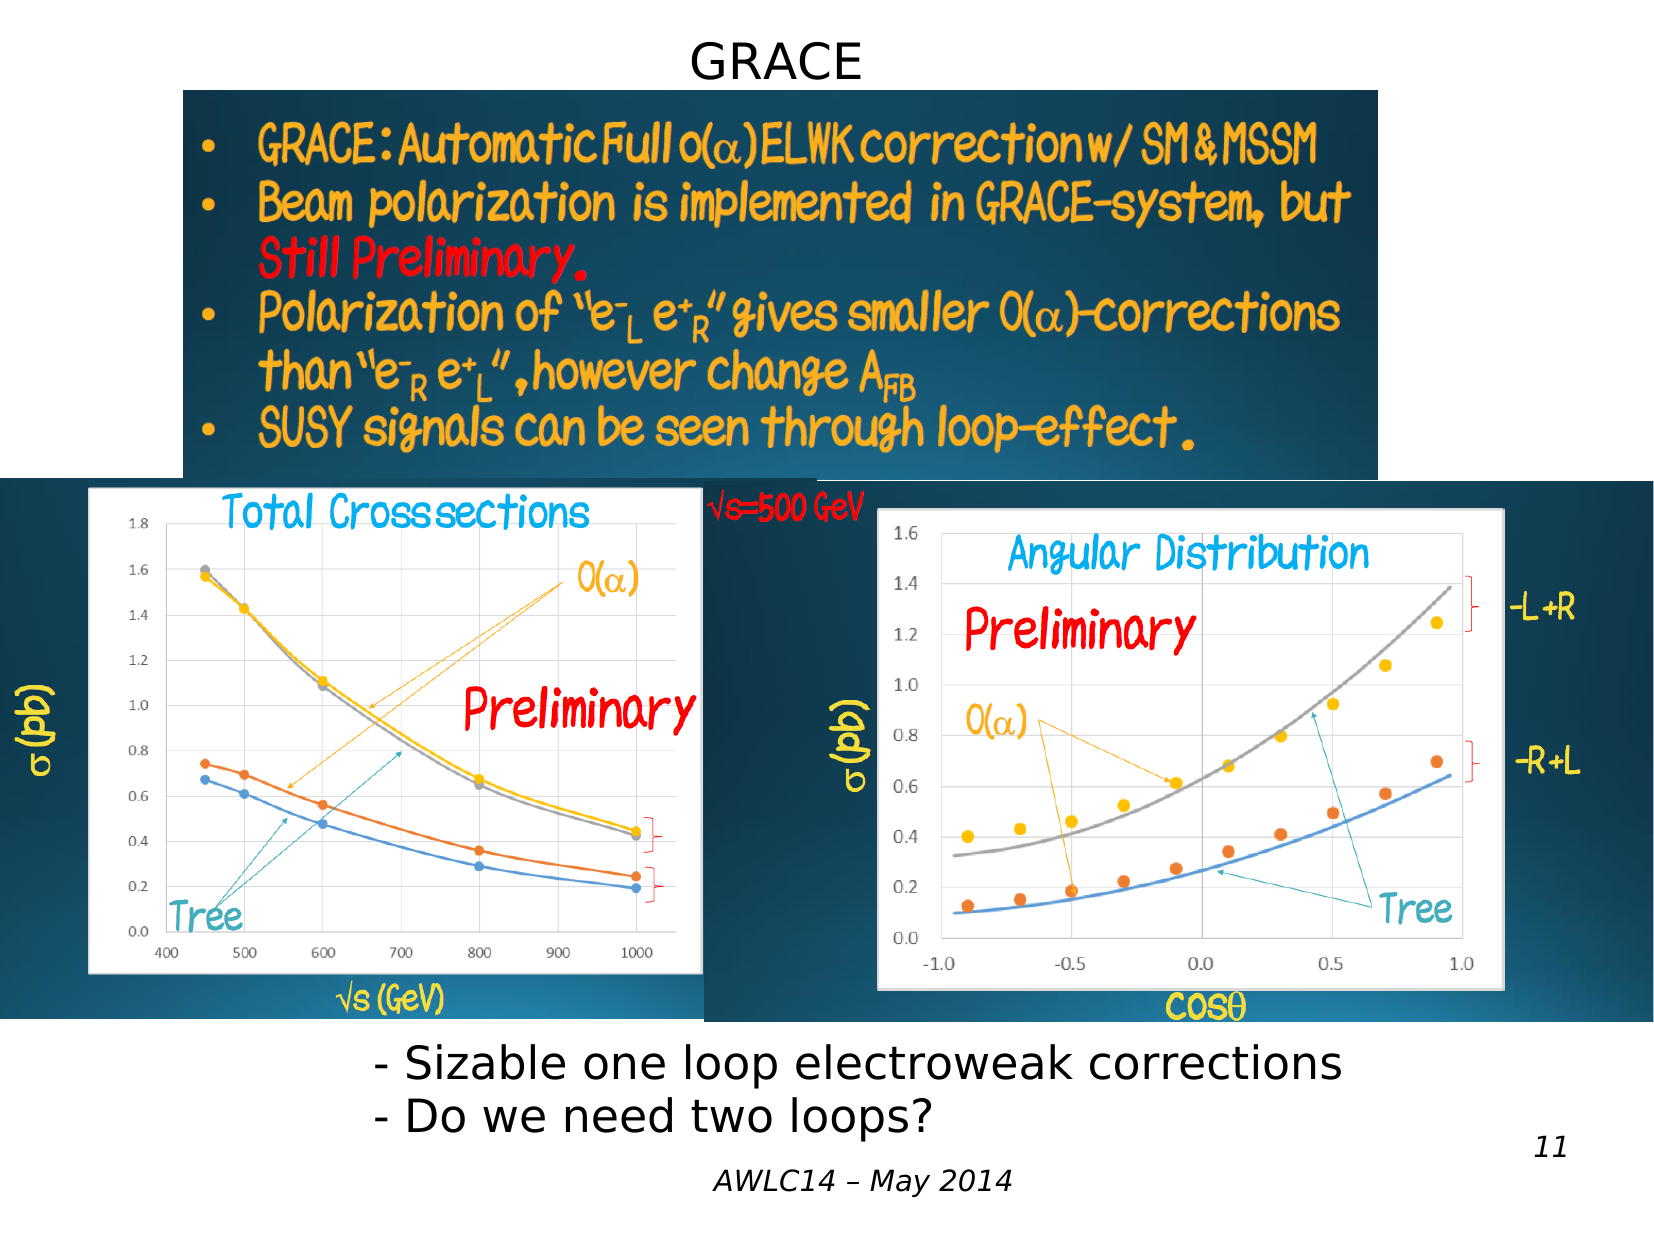

GRACE
- Sizable one loop electroweak corrections
- Do we need two loops?
FCPPL Workshop - March 2012
11